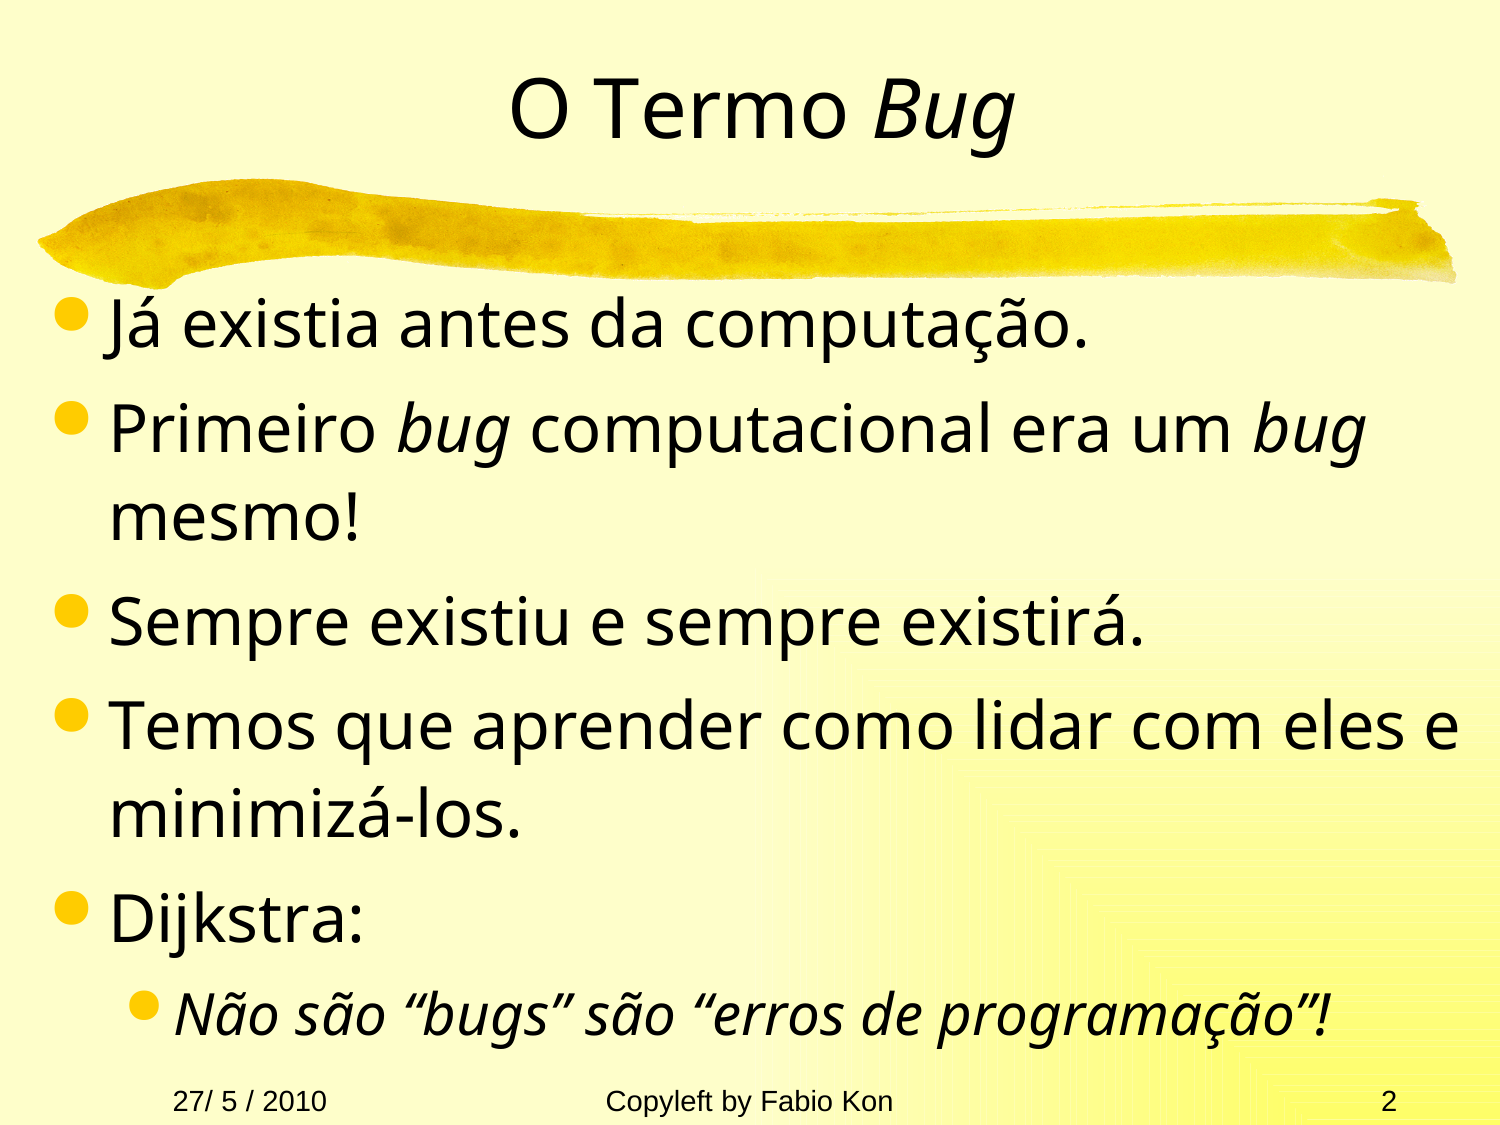

# O Termo Bug
Já existia antes da computação.
Primeiro bug computacional era um bug mesmo!
Sempre existiu e sempre existirá.
Temos que aprender como lidar com eles e minimizá-los.
Dijkstra:
Não são “bugs” são “erros de programação”!
ECOOP'99 OOOSW
2